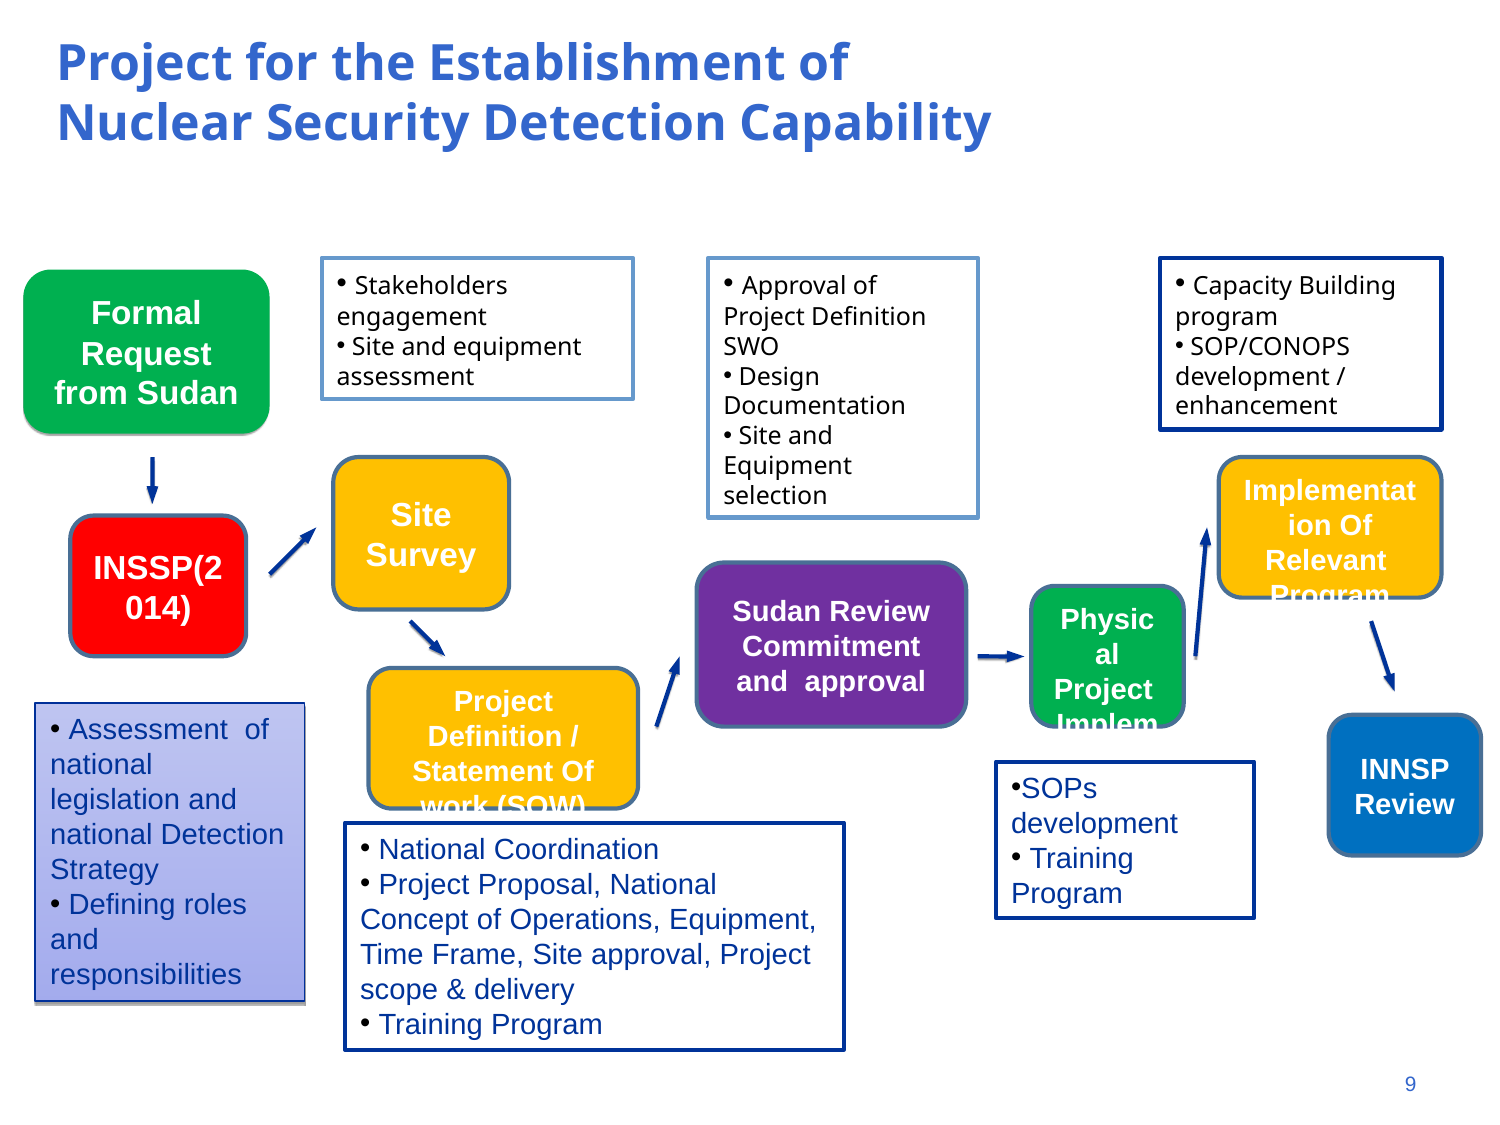

# Project for the Establishment of Nuclear Security Detection Capability
 Stakeholders engagement
 Site and equipment assessment
 Approval of Project Definition SWO
 Design Documentation
 Site and Equipment selection
 Capacity Building program
 SOP/CONOPS development / enhancement
Formal Request from Sudan
Site Survey
Implementation Of Relevant Program
INSSP(2014)
Sudan Review Commitment and approval
Physical Project Implementation
Project Definition / Statement Of work (SOW)
 Assessment of national legislation and national Detection Strategy
 Defining roles and responsibilities
INNSP Review
SOPs development
 Training Program
 National Coordination
 Project Proposal, National Concept of Operations, Equipment, Time Frame, Site approval, Project scope & delivery
 Training Program